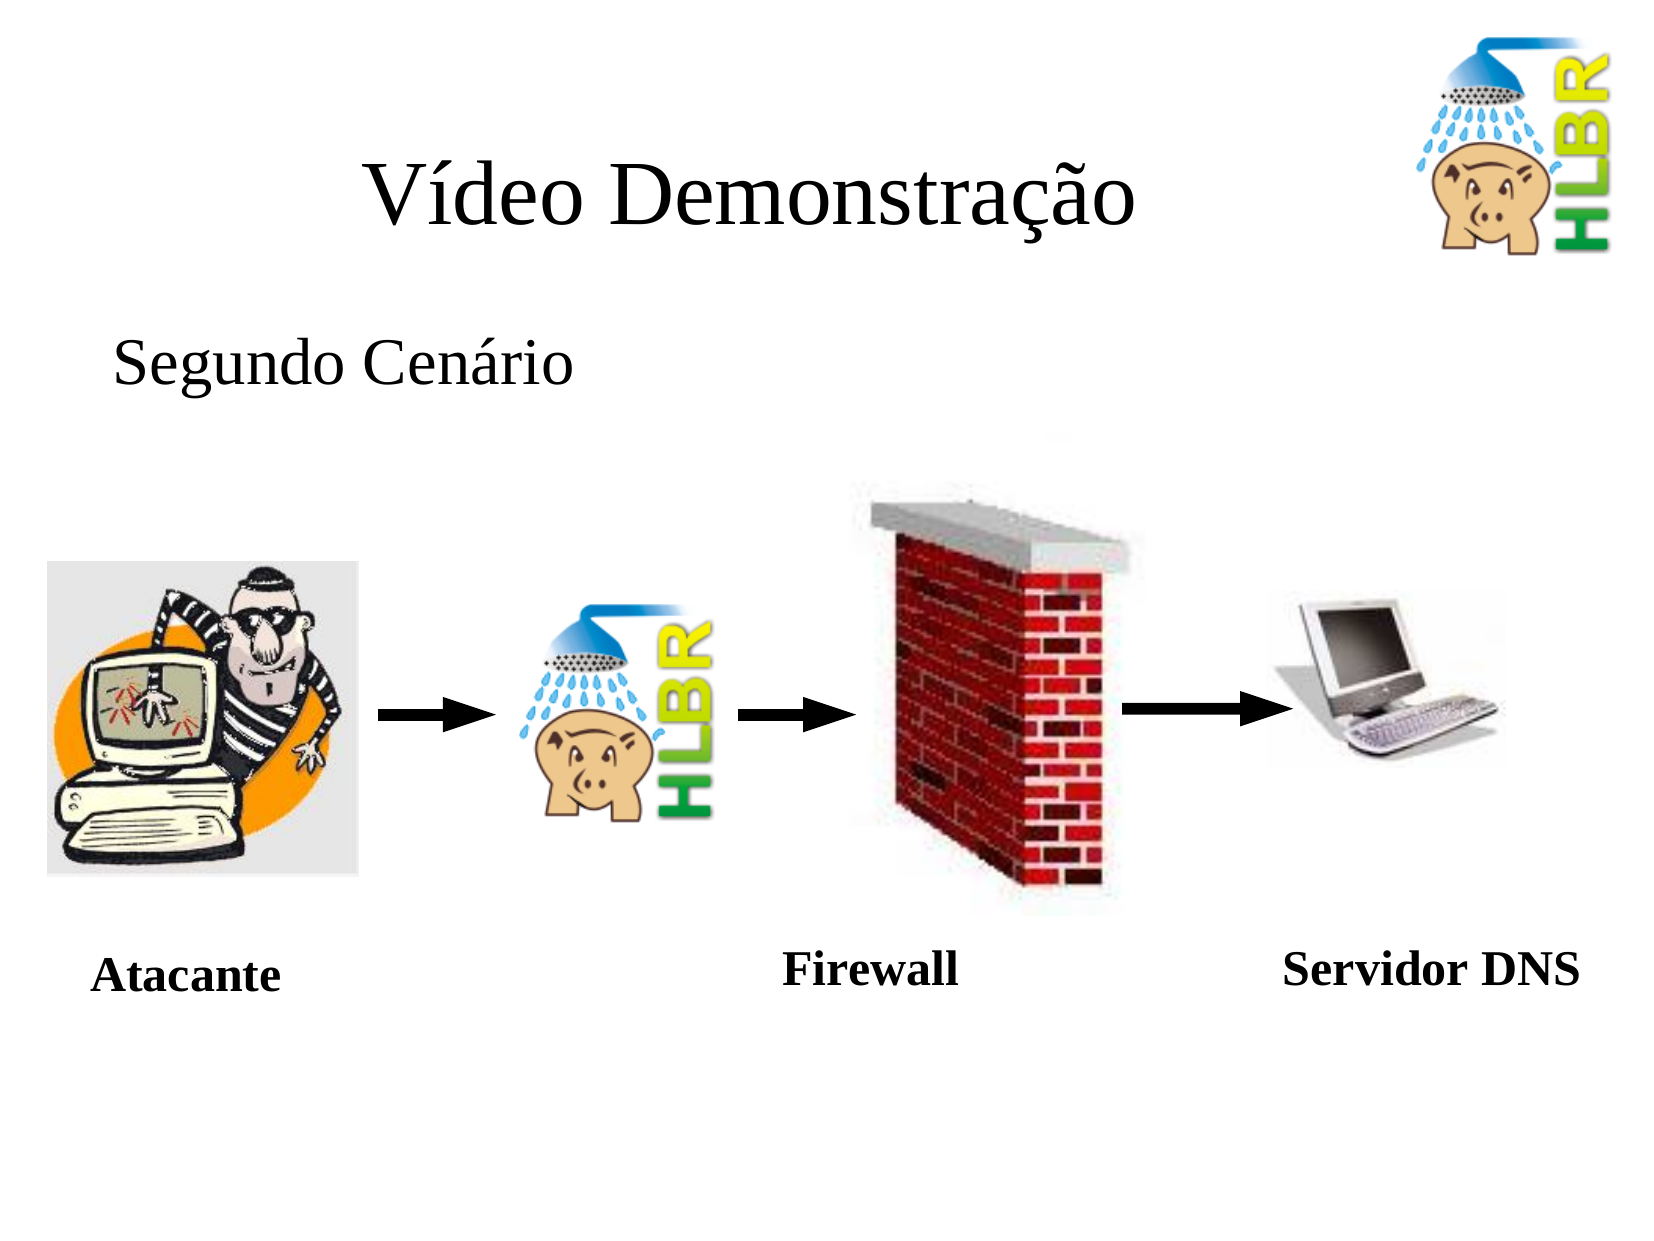

# Vídeo Demonstração
Segundo Cenário
Firewall
Servidor DNS
Atacante